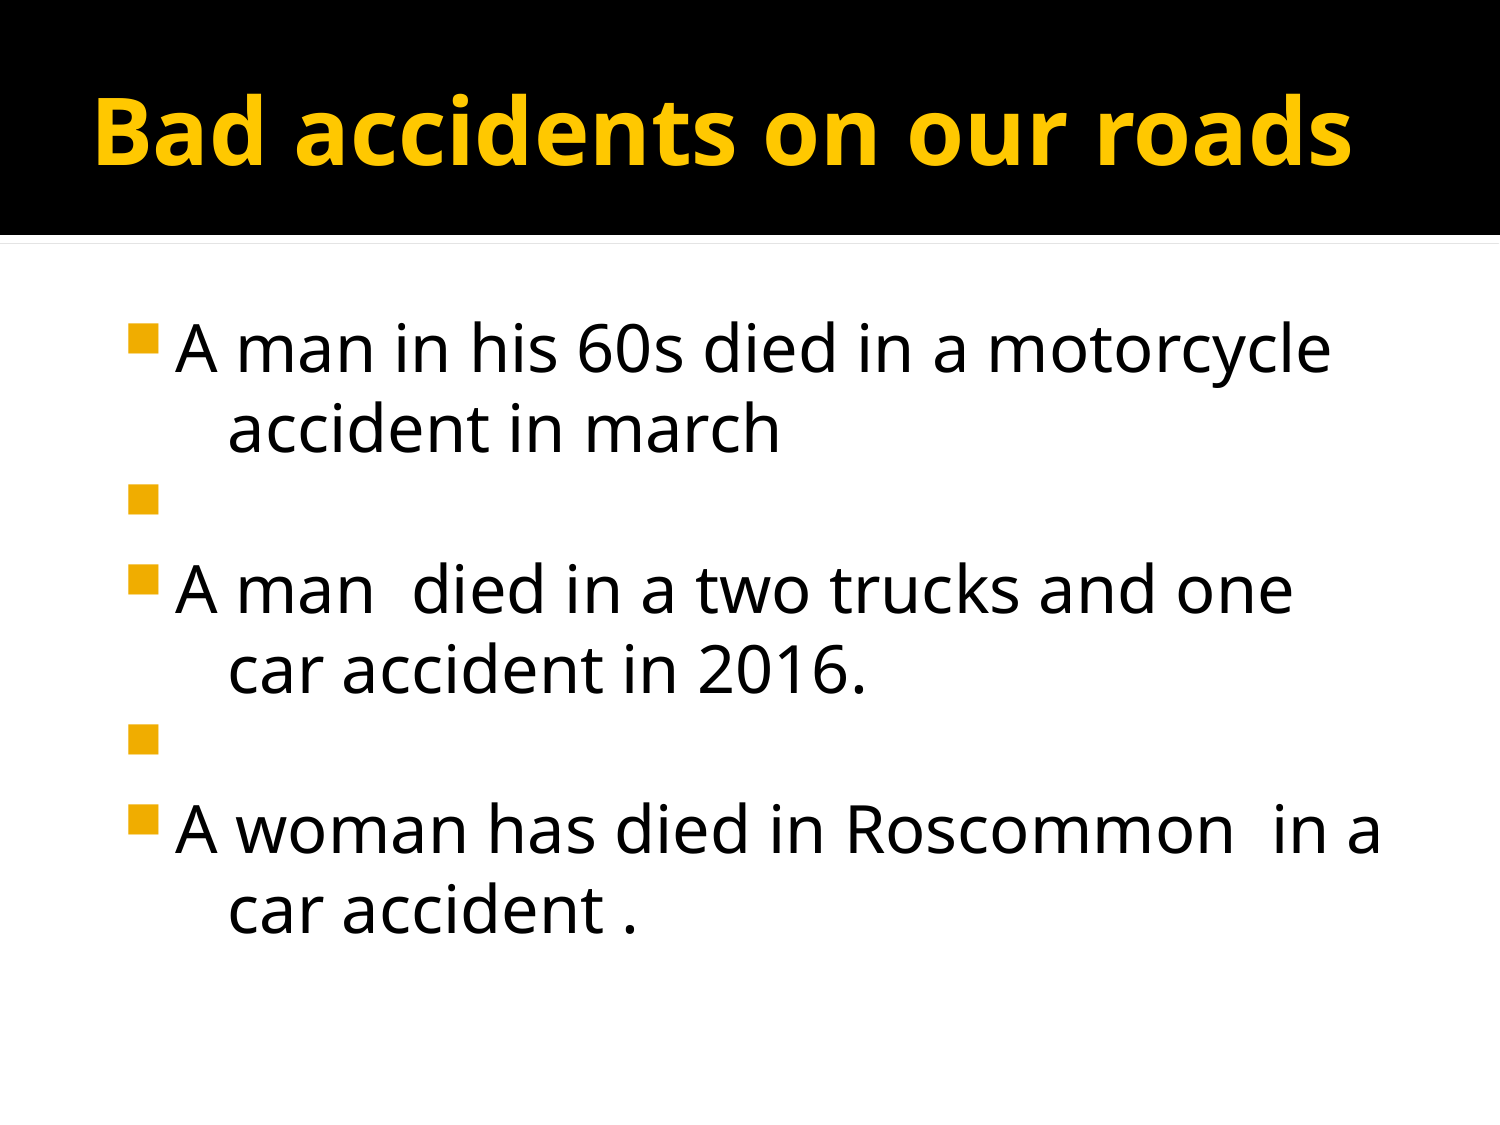

# Bad accidents on our roads
A man in his 60s died in a motorcycle accident in march
A man died in a two trucks and one car accident in 2016.
A woman has died in Roscommon in a car accident .